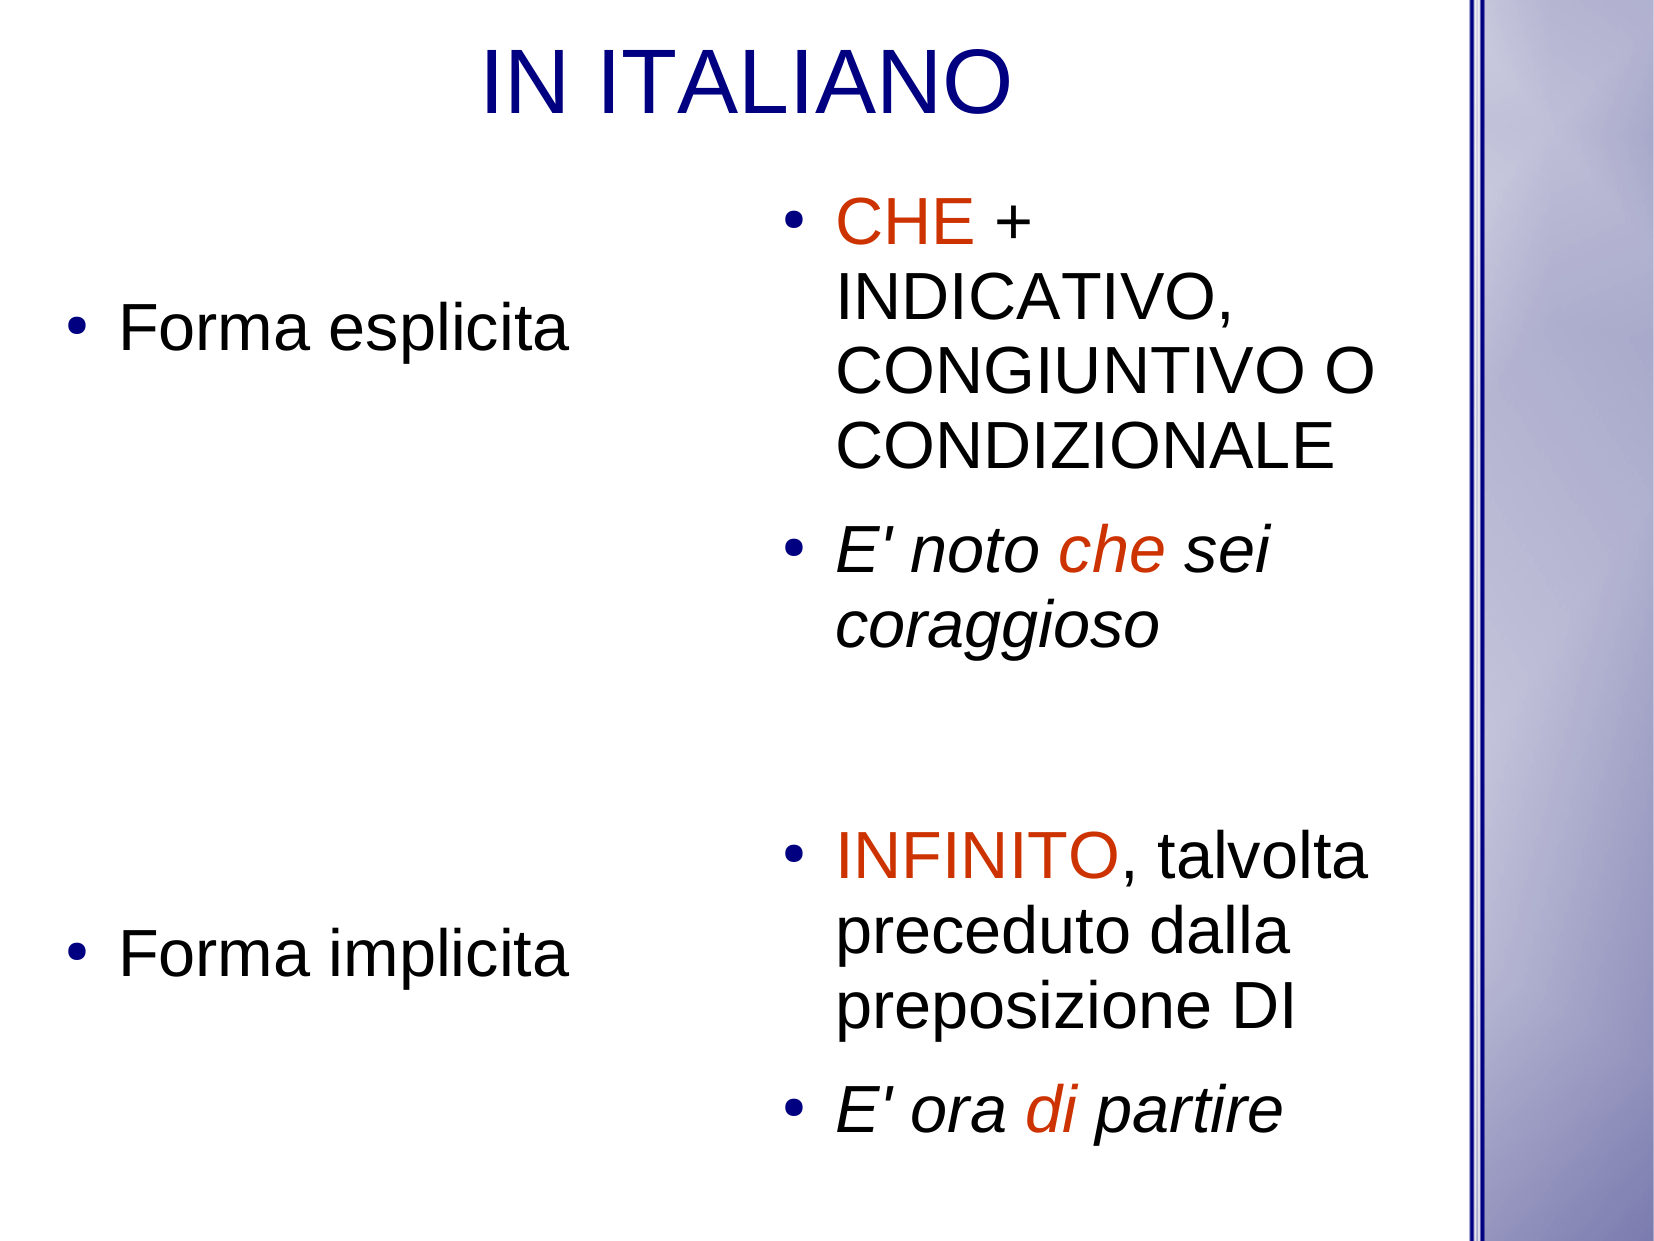

# IN ITALIANO
CHE + INDICATIVO, CONGIUNTIVO O CONDIZIONALE
E' noto che sei coraggioso
Forma esplicita
Forma implicita
INFINITO, talvolta preceduto dalla preposizione DI
E' ora di partire